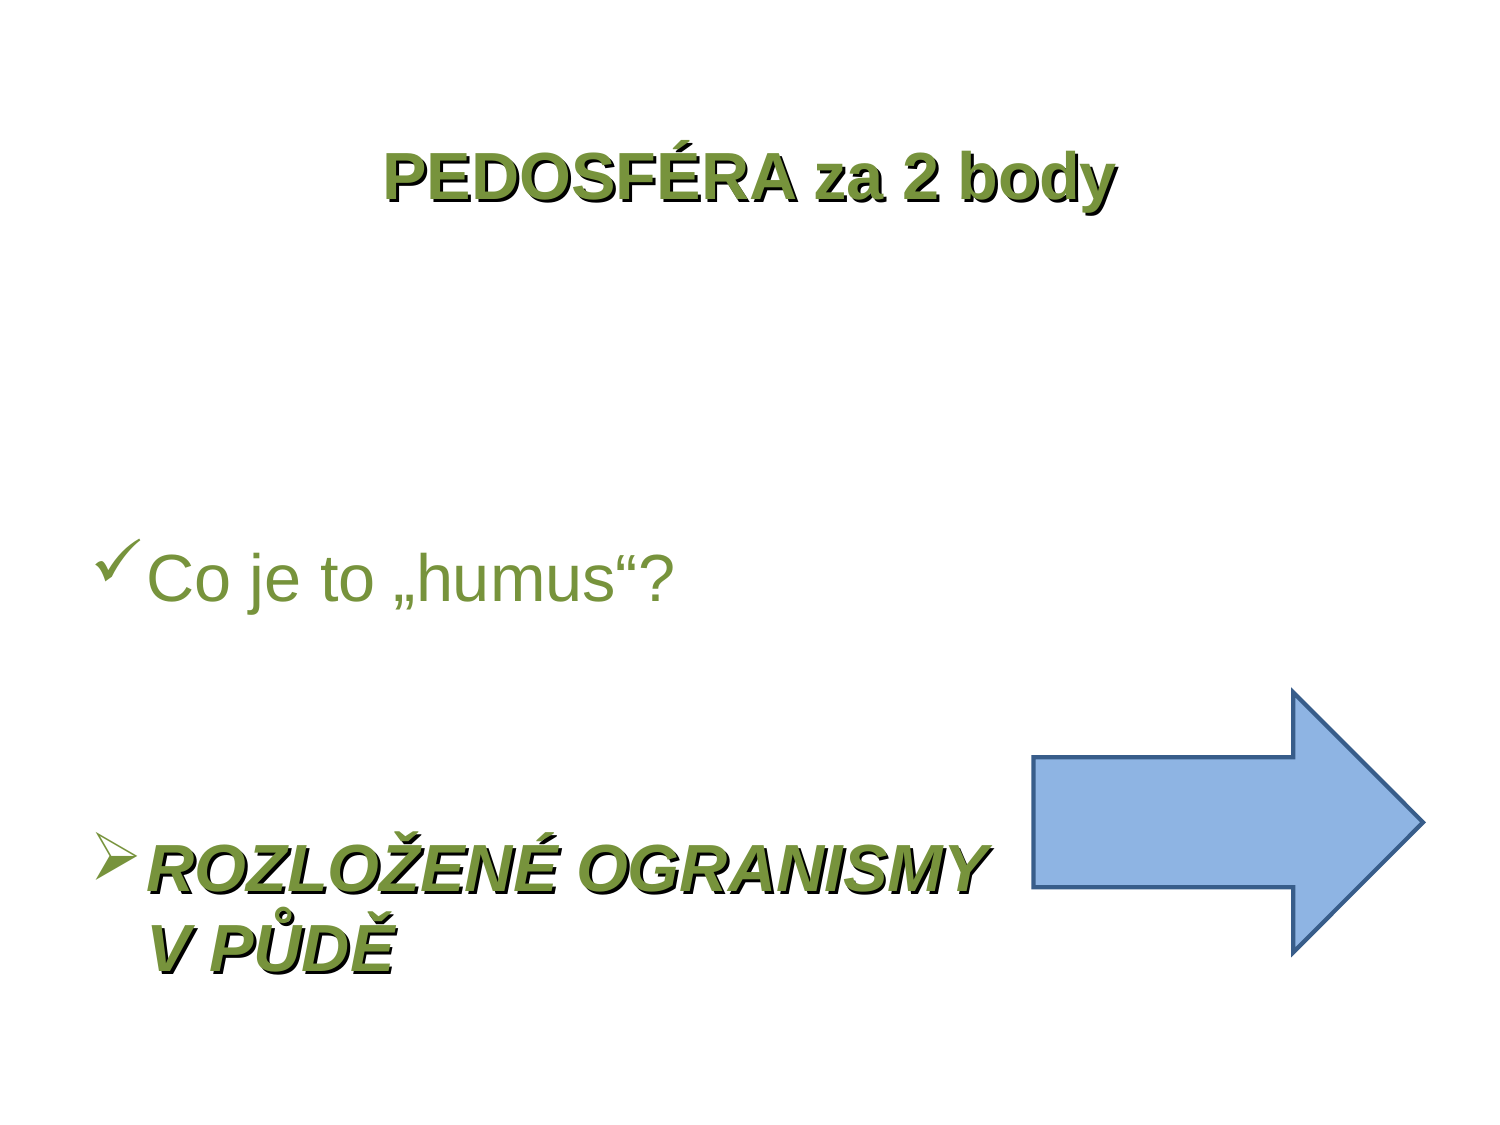

# PEDOSFÉRA za 2 body
Co je to „humus“?
ROZLOŽENÉ OGRANISMY
V PŮDĚ